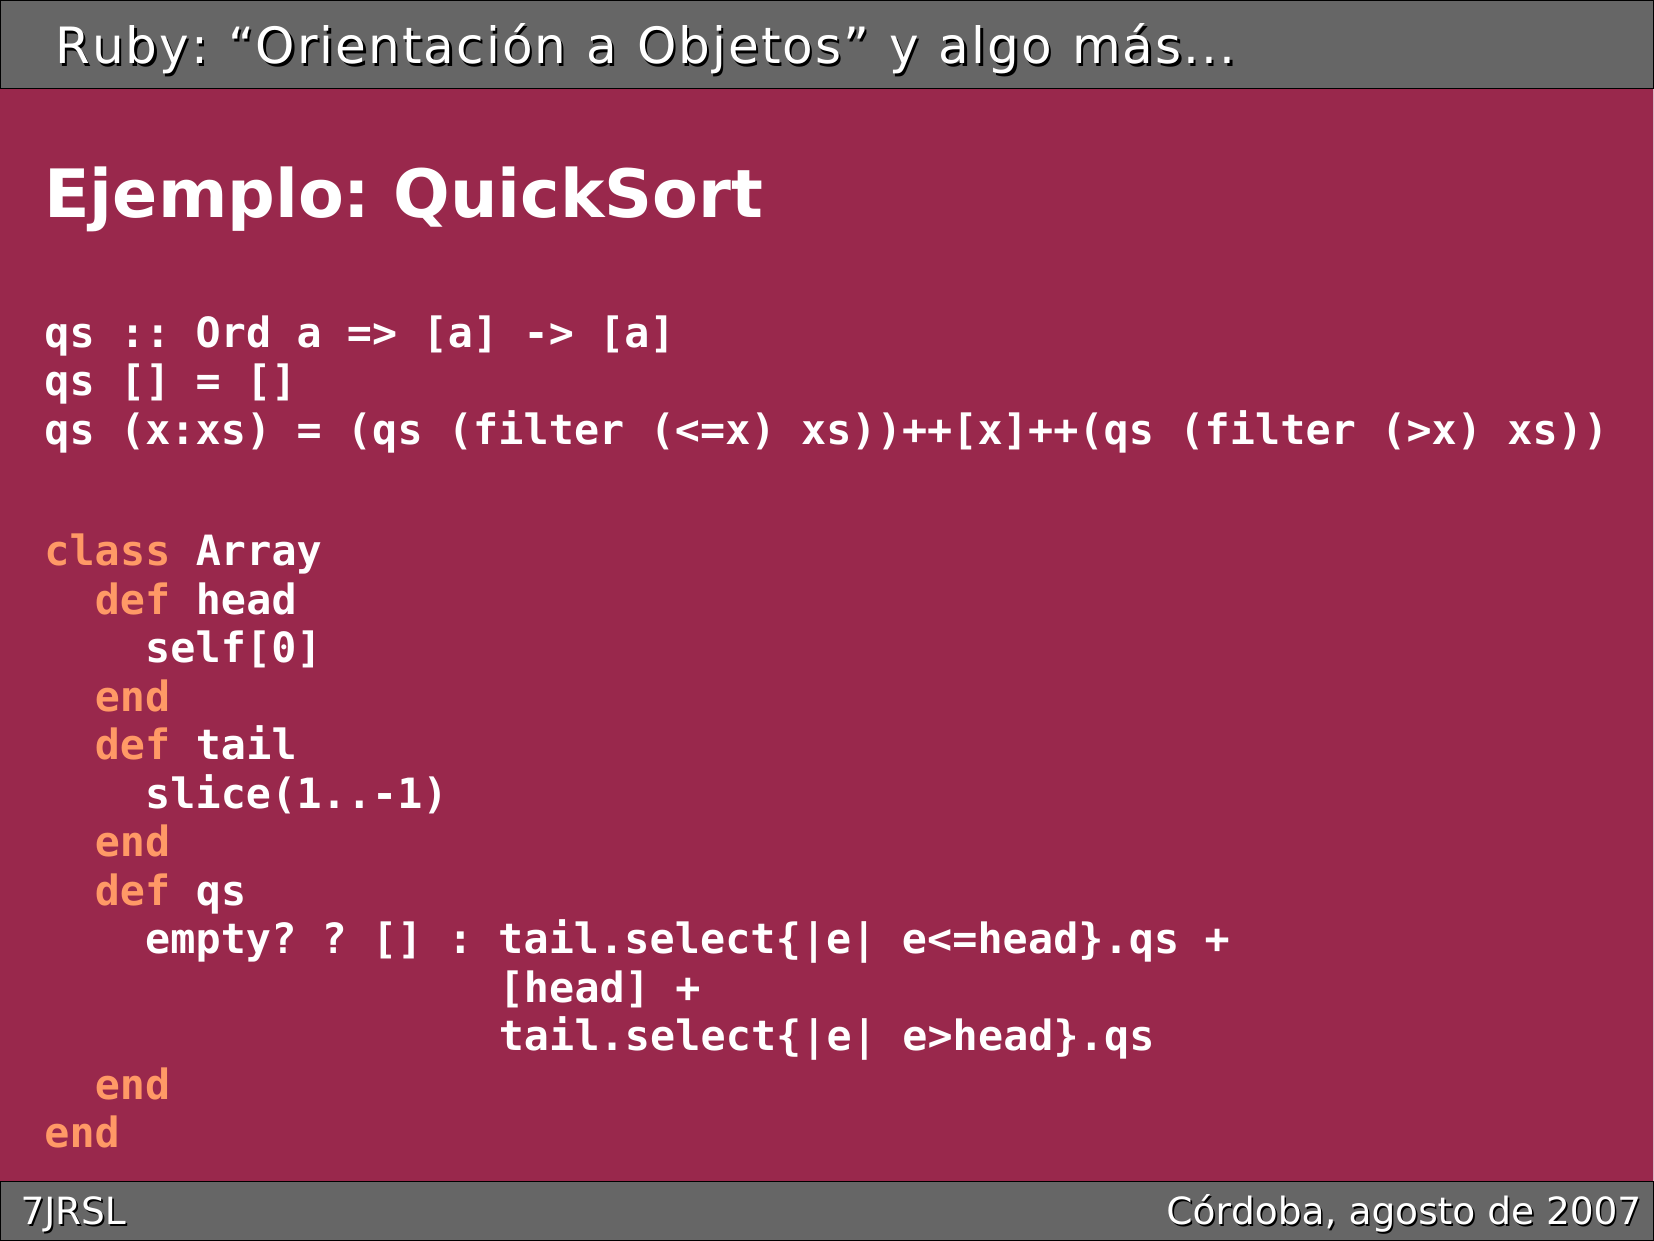

Ruby: “Orientación a Objetos” y algo más...
Ejemplo: QuickSort
qs :: Ord a => [a] -> [a]
qs [] = []
qs (x:xs) = (qs (filter (<=x) xs))++[x]++(qs (filter (>x) xs))
class Array
 def head
 self[0]
 end
 def tail
 slice(1..-1)
 end
 def qs
 empty? ? [] : tail.select{|e| e<=head}.qs +
 [head] +
 tail.select{|e| e>head}.qs
 end
end
7JRSL
Córdoba, agosto de 2007